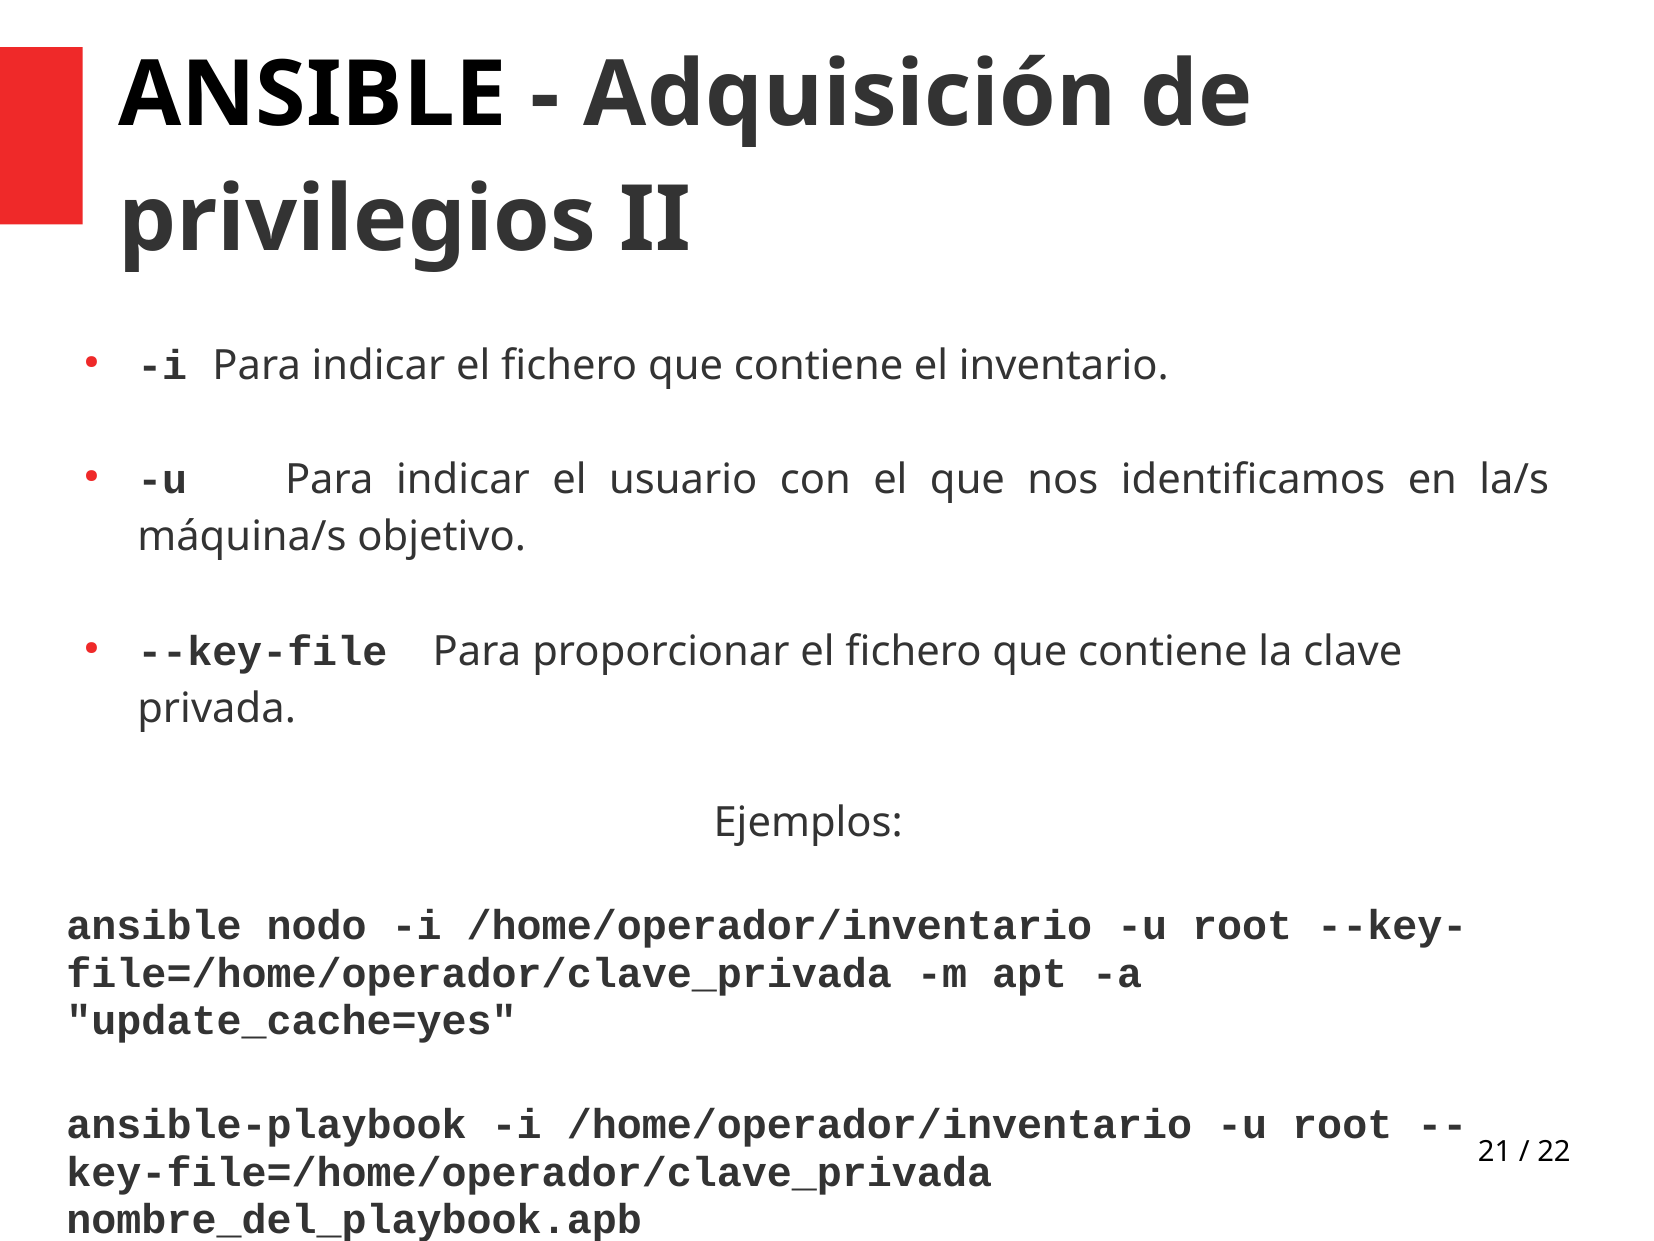

# ANSIBLE - Adquisición de privilegios II
-i Para indicar el fichero que contiene el inventario.
-u		Para indicar el usuario con el que nos identificamos en la/s máquina/s objetivo.
--key-file 	Para proporcionar el fichero que contiene la clave privada.
Ejemplos:
ansible nodo -i /home/operador/inventario -u root --key-file=/home/operador/clave_privada -m apt -a "update_cache=yes"
ansible-playbook -i /home/operador/inventario -u root --key-file=/home/operador/clave_privada nombre_del_playbook.apb
21